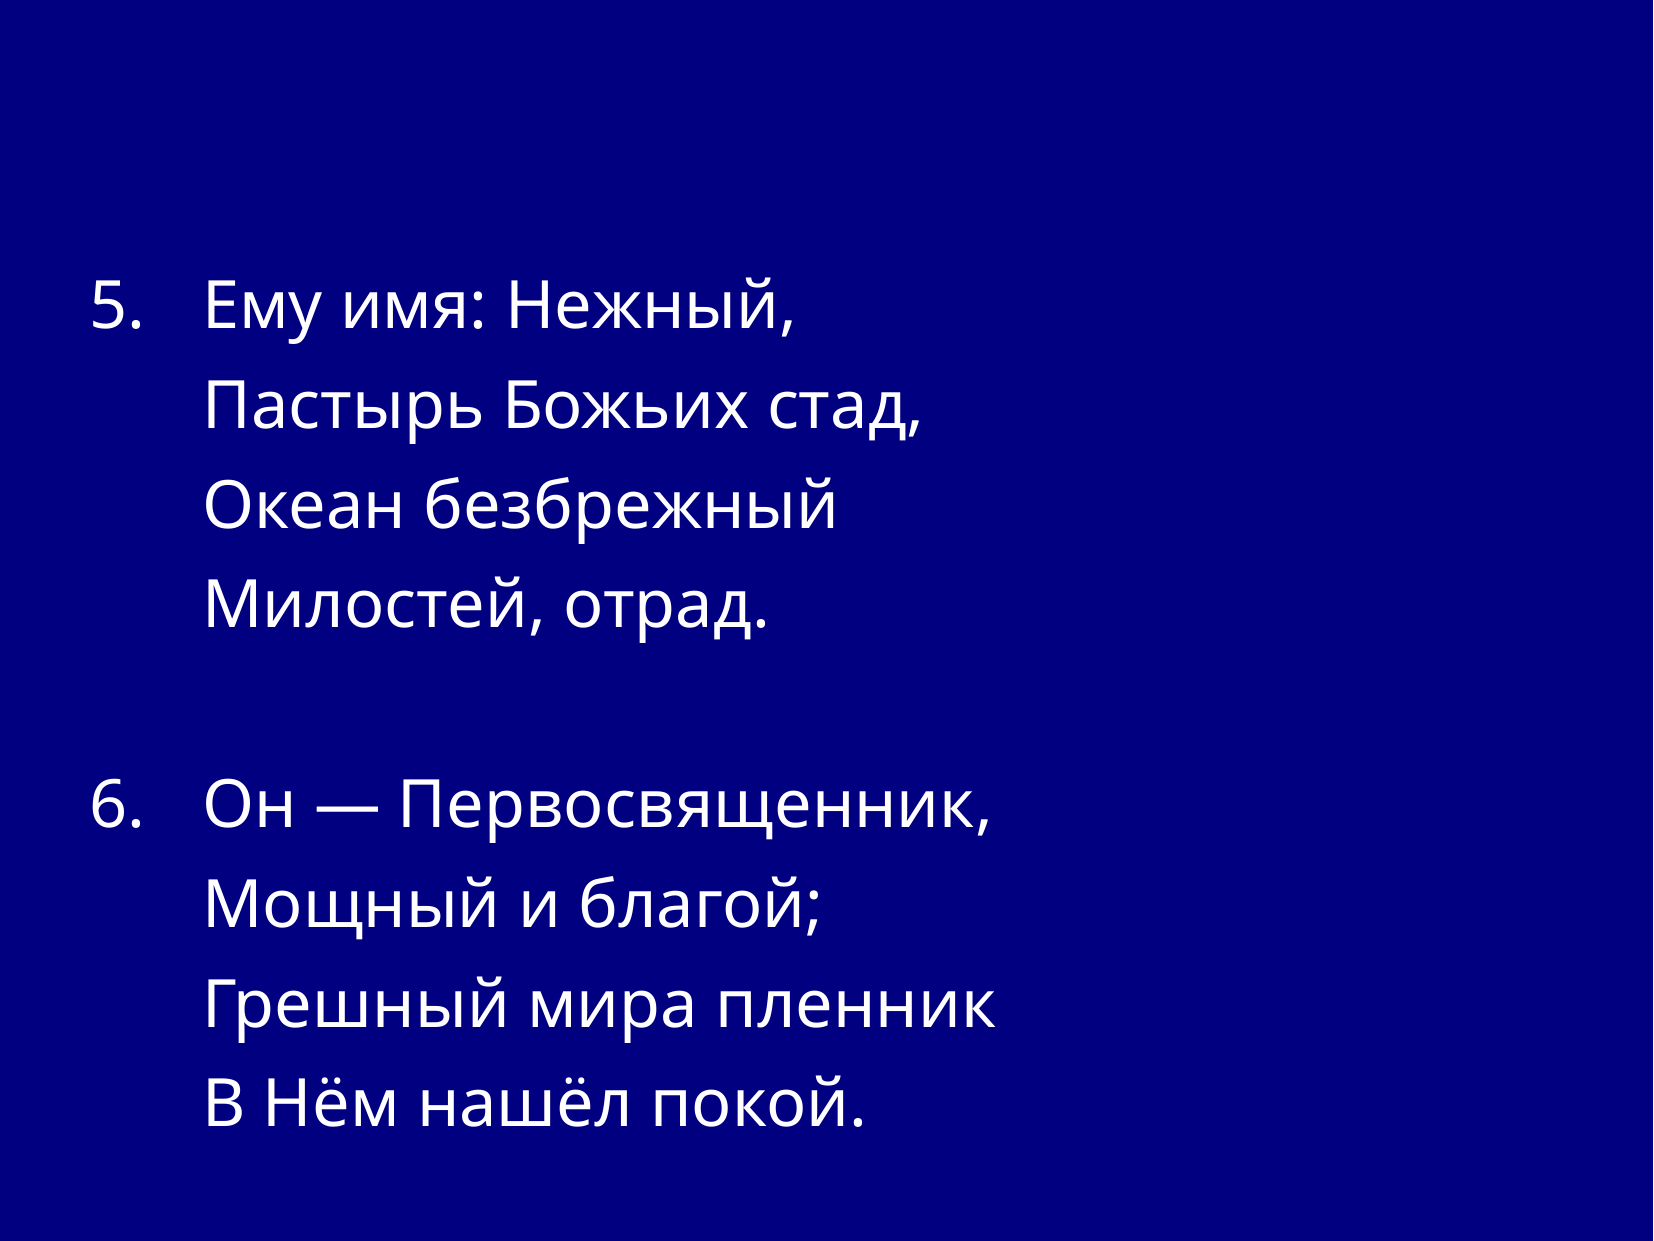

5.	Ему имя: Нежный,
	Пастырь Божьих стад,
	Океан безбрежный
	Милостей, отрад.
6.	Он — Первосвященник,
	Мощный и благой;
	Грешный мира пленник
	В Нём нашёл покой.